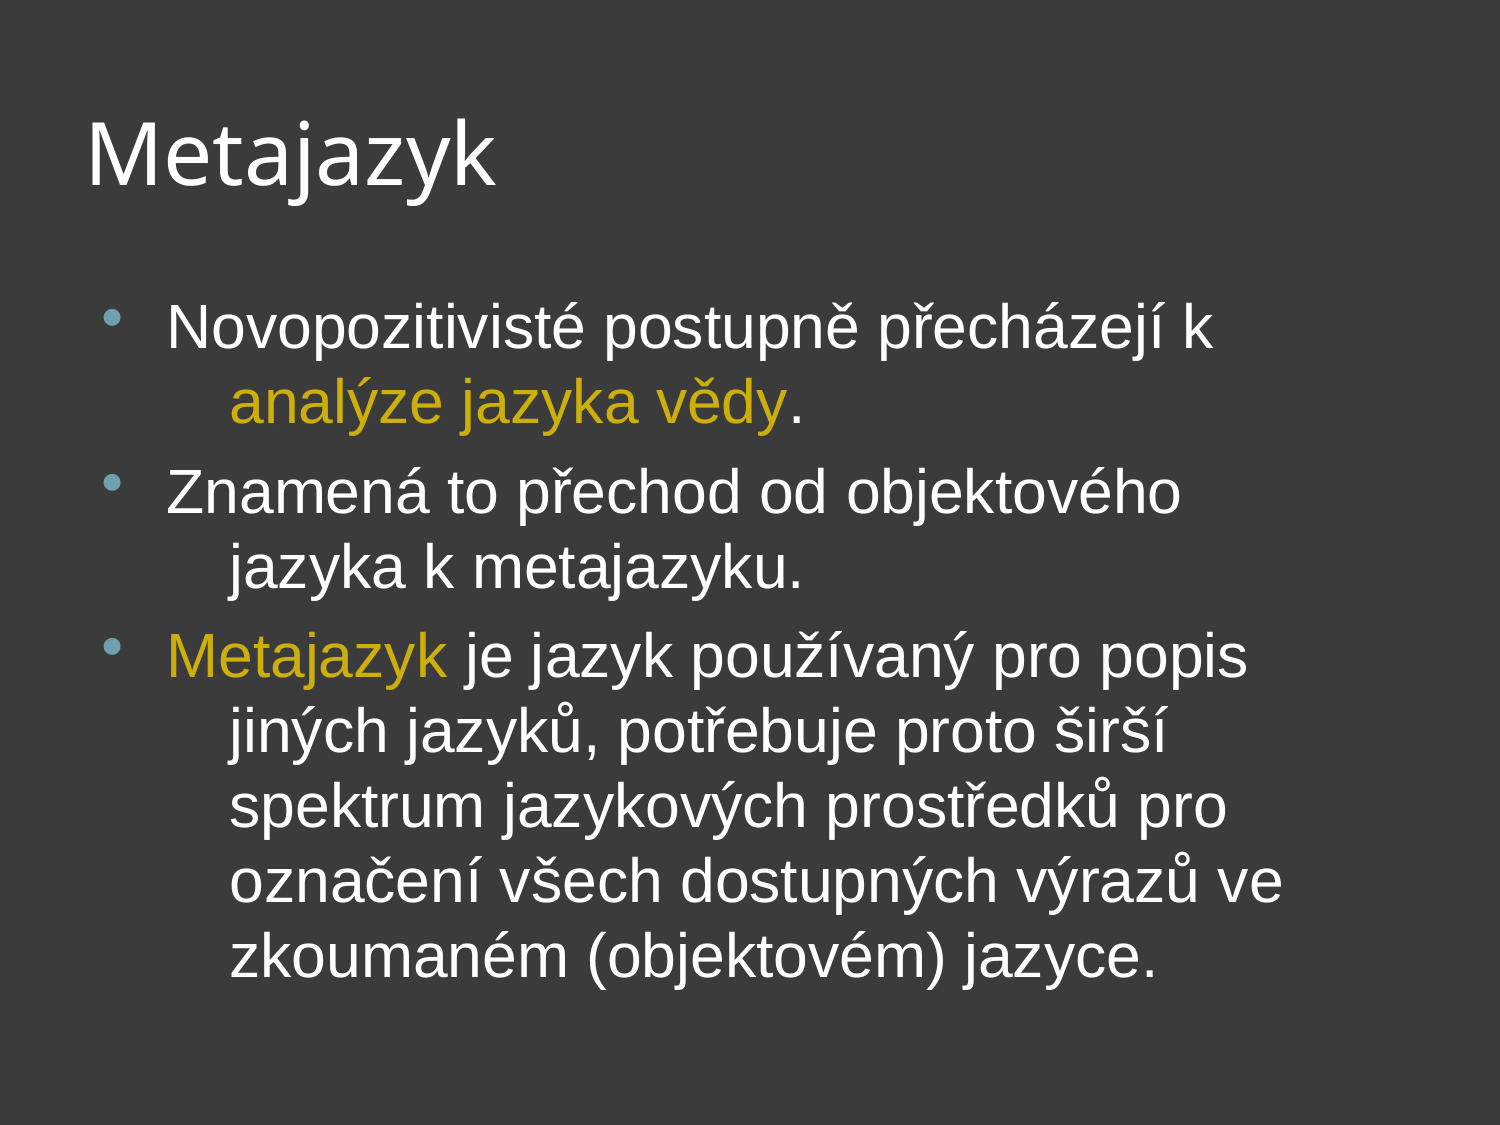

# Metajazyk
Novopozitivisté postupně přecházejí k analýze jazyka vědy.
Znamená to přechod od objektového jazyka k metajazyku.
Metajazyk je jazyk používaný pro popis jiných jazyků, potřebuje proto širší spektrum jazykových prostředků pro označení všech dostupných výrazů ve zkoumaném (objektovém) jazyce.